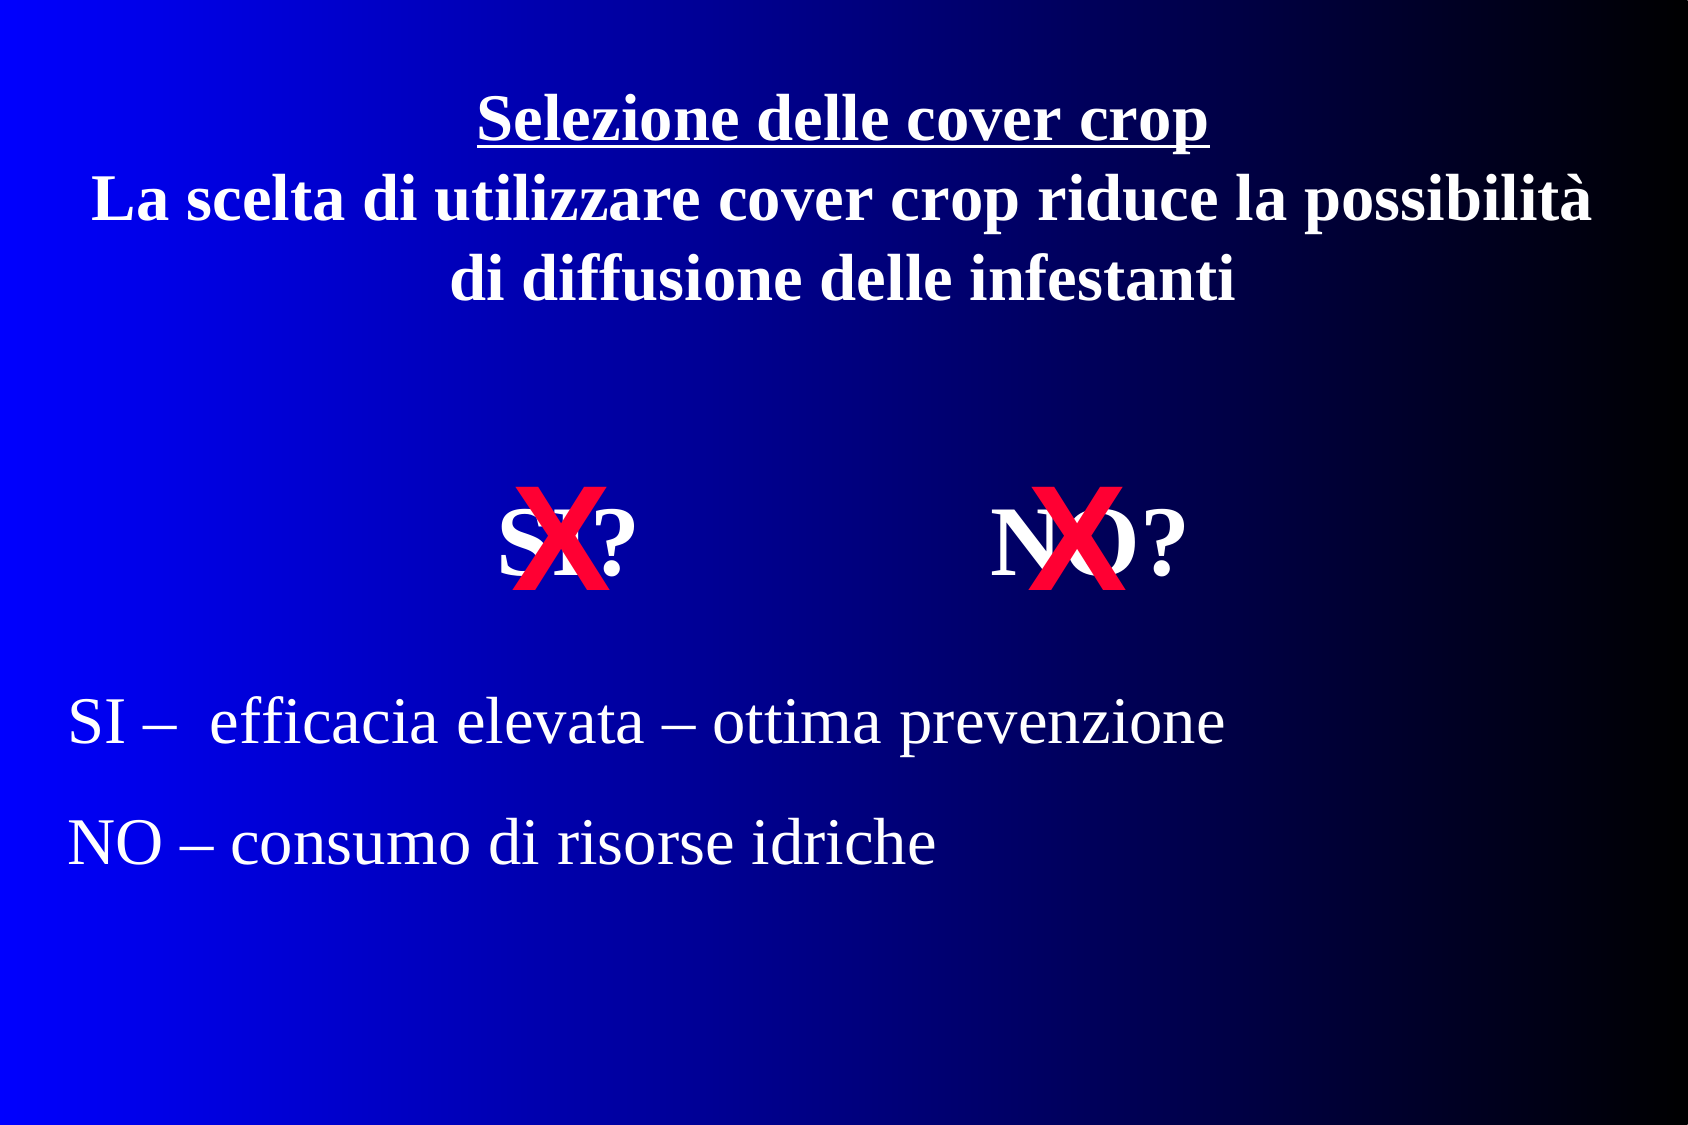

Selezione delle cover crop
La scelta di utilizzare cover crop riduce la possibilità di diffusione delle infestanti
X X
SI? NO?
SI – efficacia elevata – ottima prevenzione
NO – consumo di risorse idriche